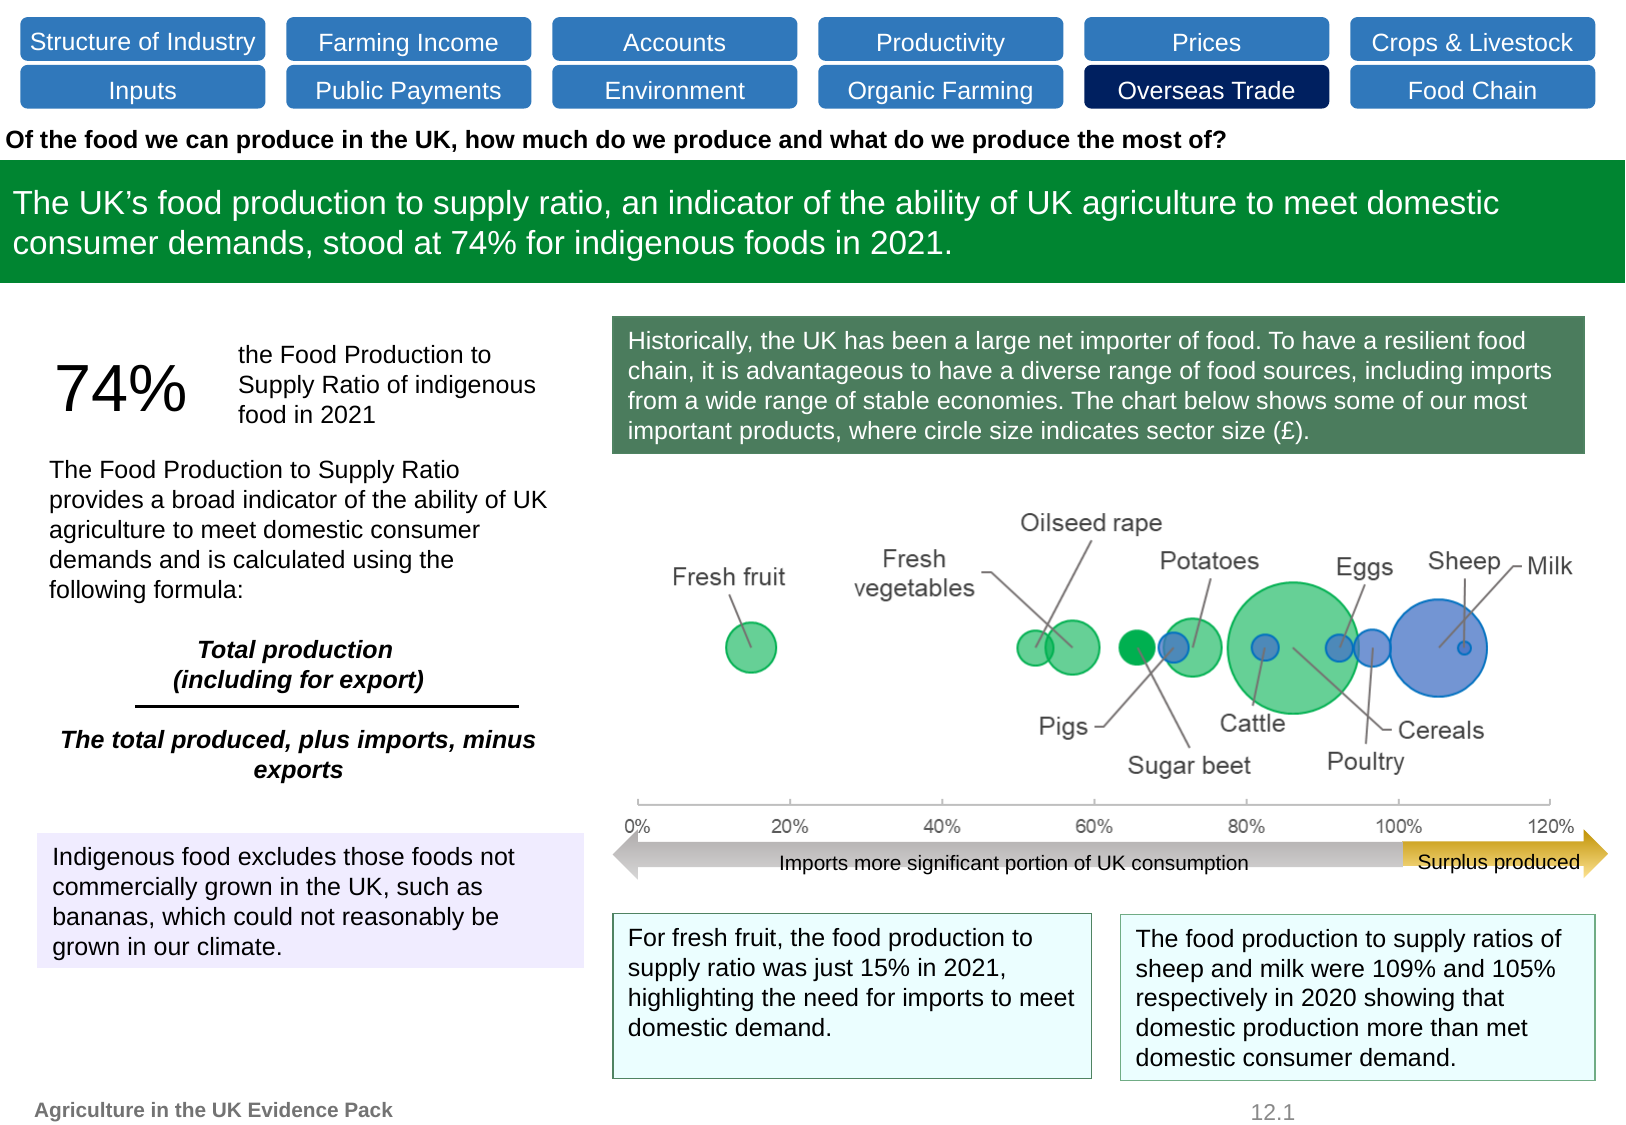

Structure of Industry
Farming Income
Accounts
Productivity
Prices
Crops & Livestock
Inputs
Public Payments
Environment
Organic Farming
Overseas Trade
Food Chain
 Of the food we can produce in the UK, how much do we produce and what do we produce the most of?
The UK’s food production to supply ratio, an indicator of the ability of UK agriculture to meet domestic consumer demands, stood at 74% for indigenous foods in 2021.
# Slide 12.1 – Of the food we can produce in the UK, how much do we produce and what do we produce the most of?
Historically, the UK has been a large net importer of food. To have a resilient food chain, it is advantageous to have a diverse range of food sources, including imports from a wide range of stable economies. The chart below shows some of our most important products, where circle size indicates sector size (£).
the Food Production to Supply Ratio of indigenous food in 2021
74%
The Food Production to Supply Ratio provides a broad indicator of the ability of UK agriculture to meet domestic consumer demands and is calculated using the following formula:
Total production
(including for export)
The total produced, plus imports, minus exports
Surplus produced
Imports more significant portion of UK consumption
Indigenous food excludes those foods not commercially grown in the UK, such as bananas, which could not reasonably be grown in our climate.
For fresh fruit, the food production to supply ratio was just 15% in 2021, highlighting the need for imports to meet domestic demand.
The food production to supply ratios of sheep and milk were 109% and 105% respectively in 2020 showing that domestic production more than met domestic consumer demand.
12.1
Agriculture in the UK Evidence Pack